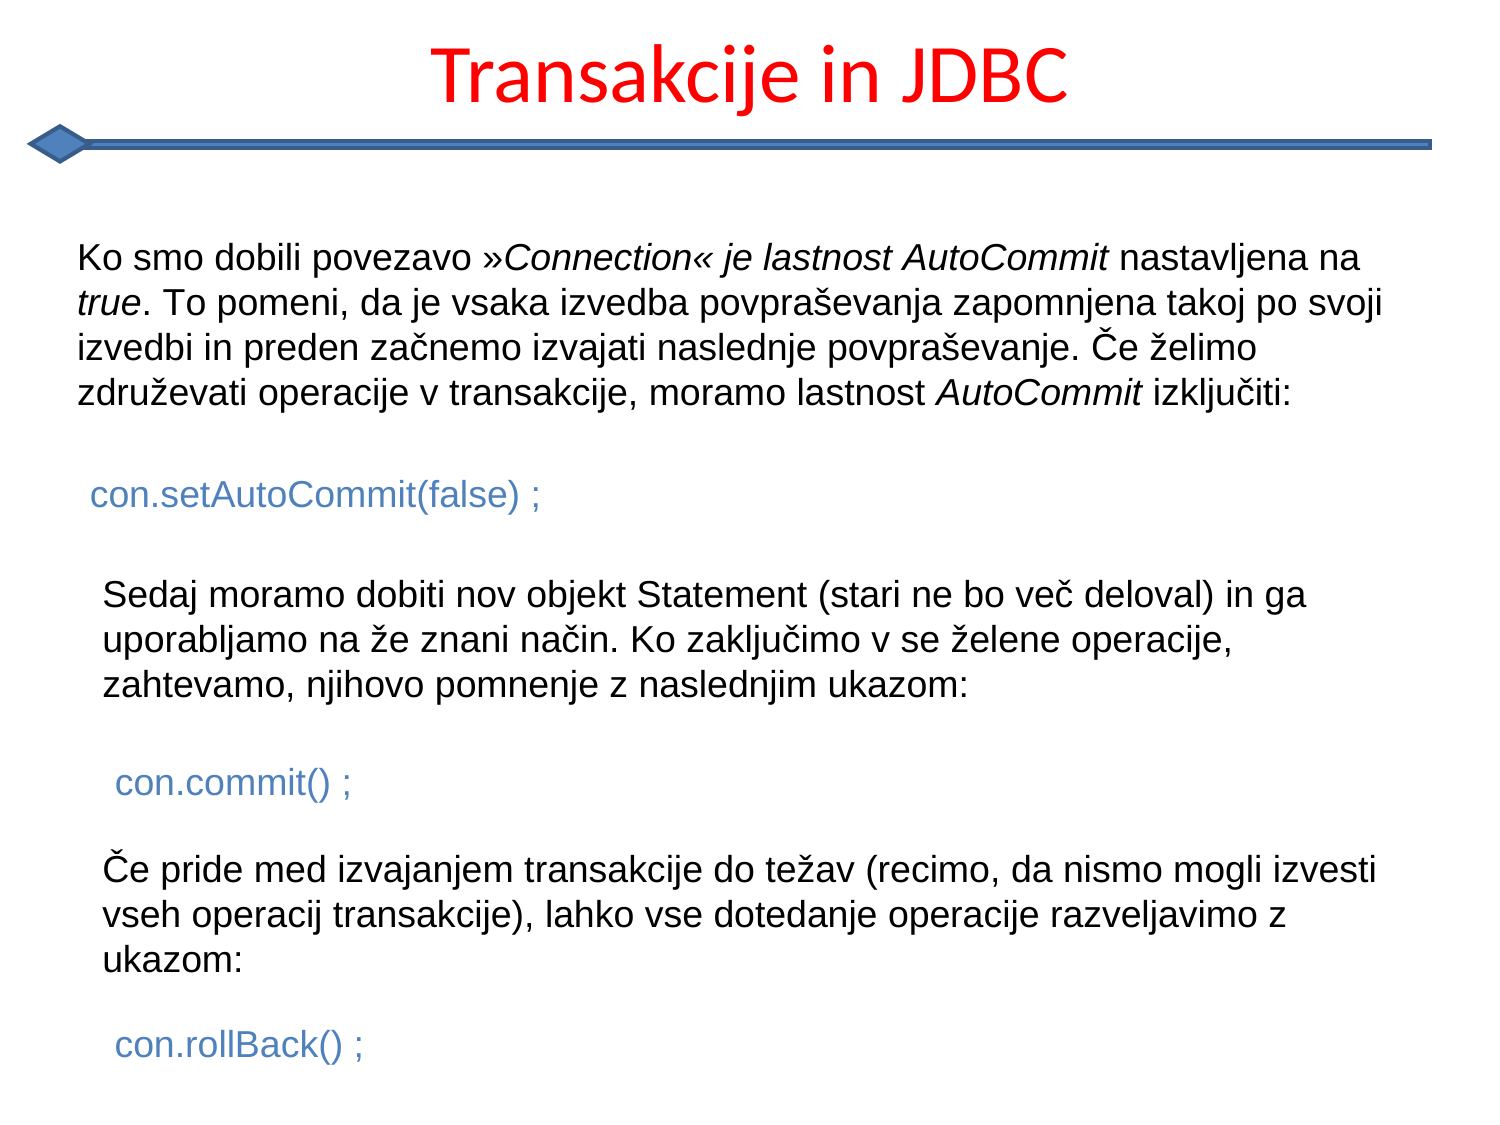

# Transakcije in JDBC
Ko smo dobili povezavo »Connection« je lastnost AutoCommit nastavljena na  true. To pomeni, da je vsaka izvedba povpraševanja zapomnjena takoj po svoji izvedbi in preden začnemo izvajati naslednje povpraševanje. Če želimo združevati operacije v transakcije, moramo lastnost AutoCommit izključiti:
con.setAutoCommit(false) ;
Sedaj moramo dobiti nov objekt Statement (stari ne bo več deloval) in ga uporabljamo na že znani način. Ko zaključimo v se želene operacije, zahtevamo, njihovo pomnenje z naslednjim ukazom:
con.commit() ;
Če pride med izvajanjem transakcije do težav (recimo, da nismo mogli izvesti vseh operacij transakcije), lahko vse dotedanje operacije razveljavimo z ukazom:
con.rollBack() ;